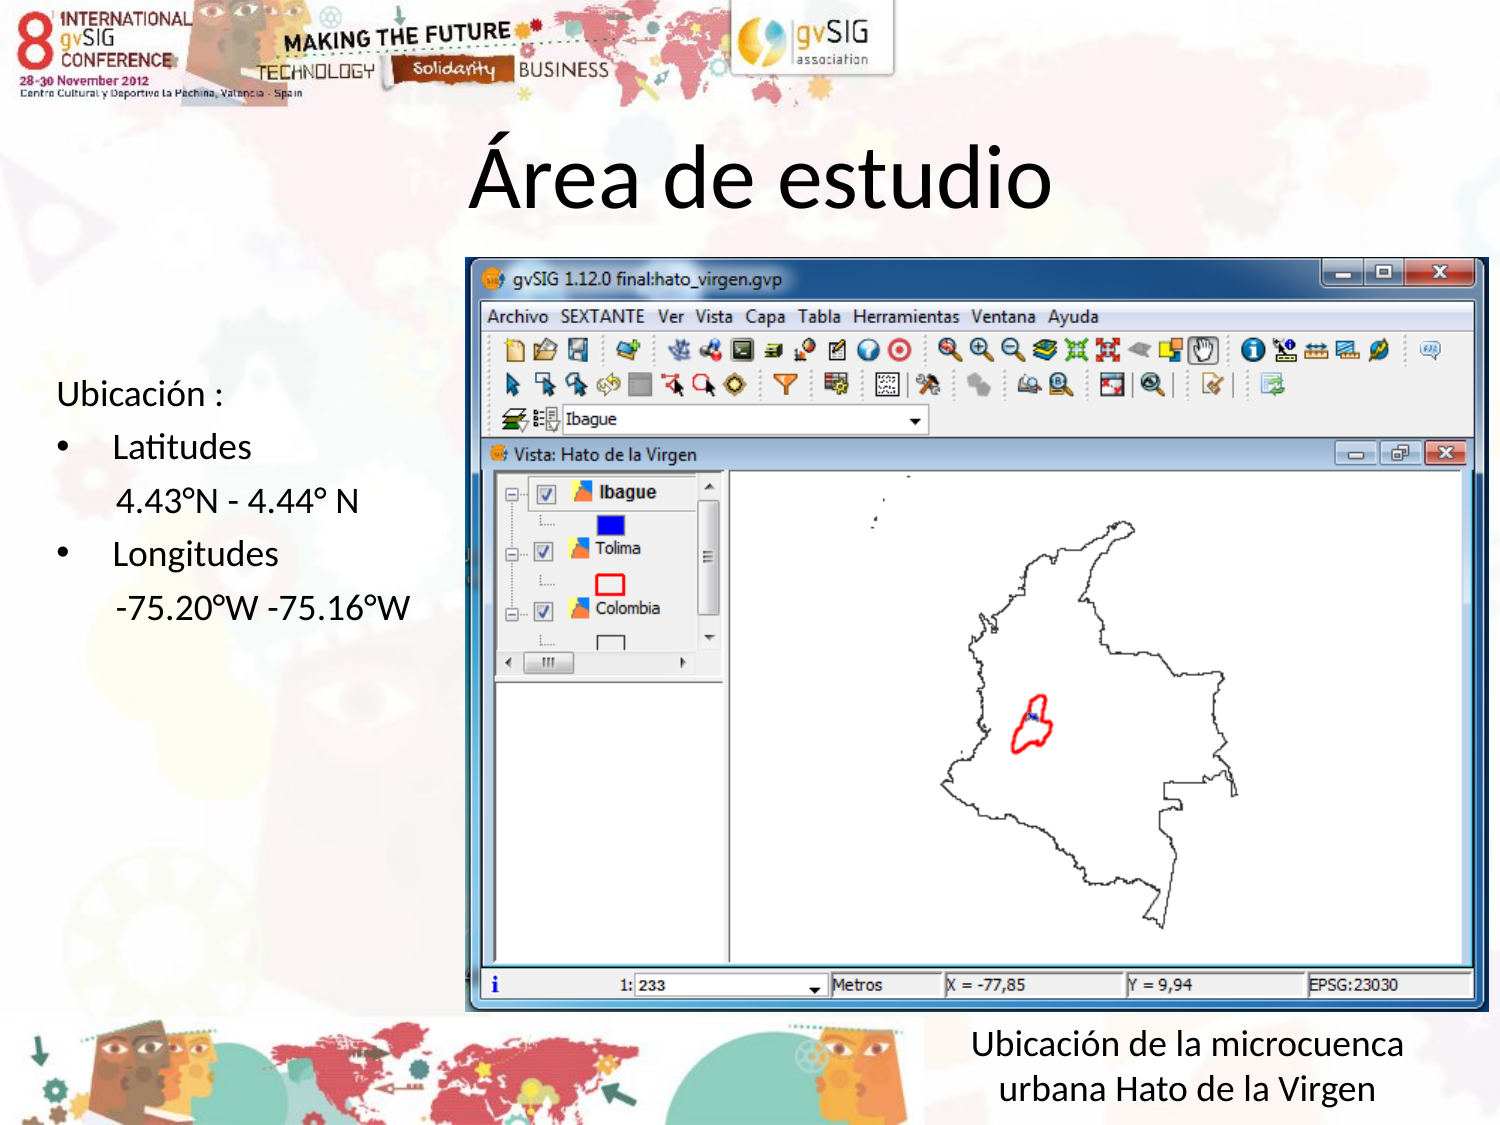

# Área de estudio
Ubicación :
Latitudes
 4.43°N - 4.44° N
Longitudes
 -75.20°W -75.16°W
Ubicación de la microcuenca urbana Hato de la Virgen